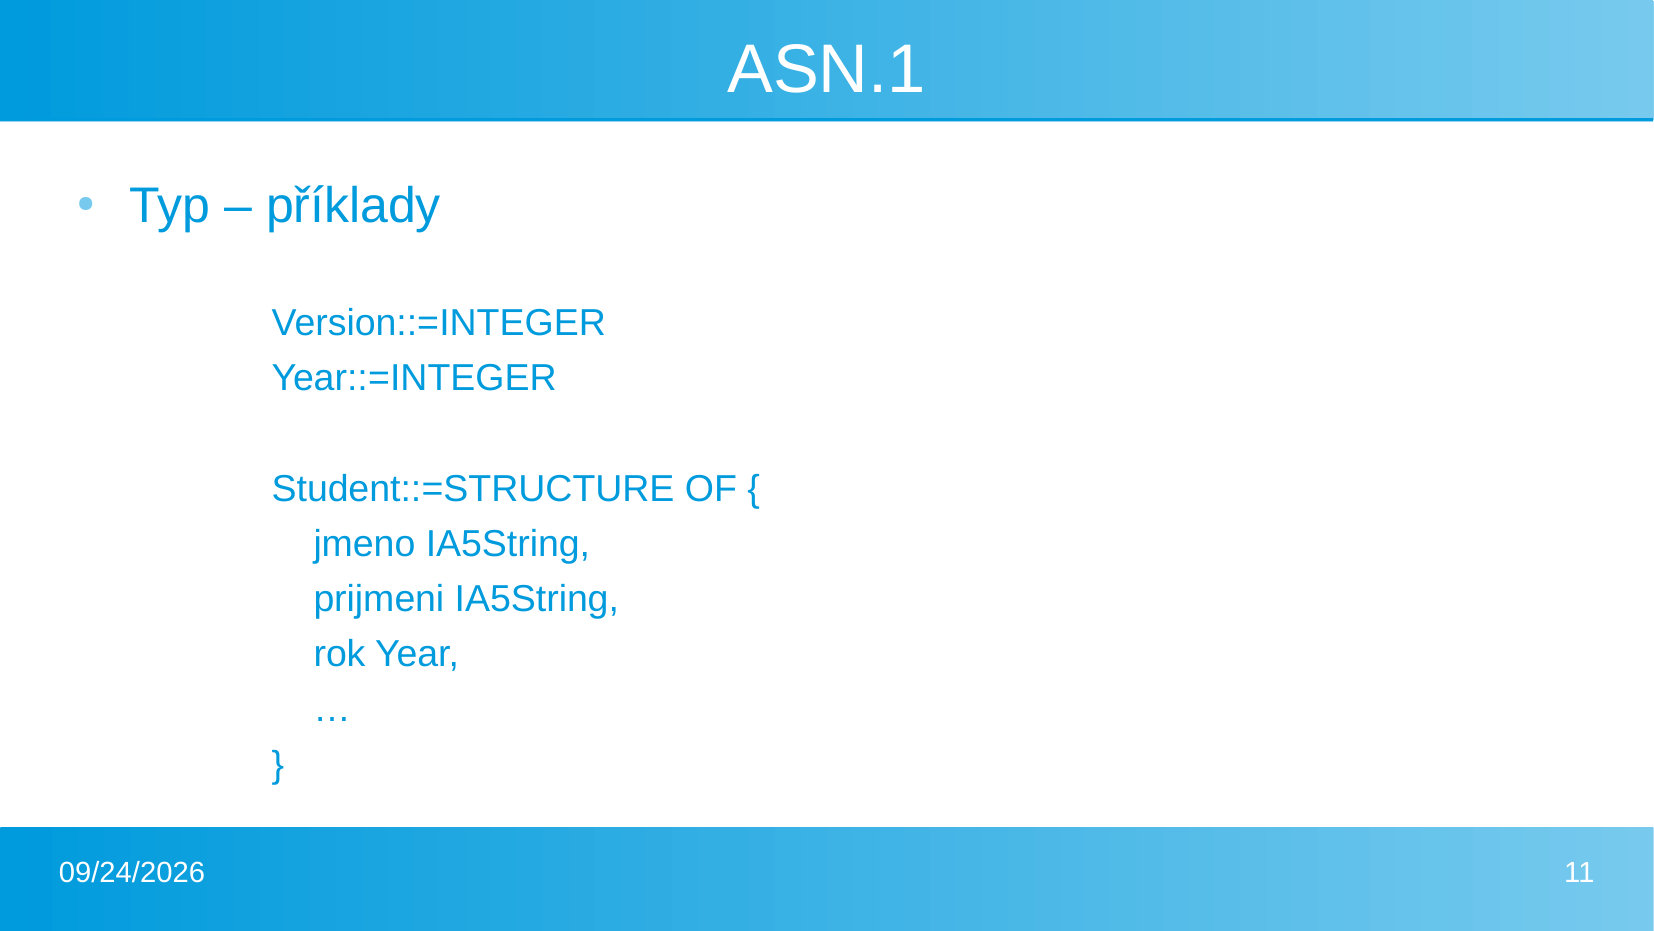

# ASN.1
Typ – příklady
Version::=INTEGER
Year::=INTEGER
Student::=STRUCTURE OF {
 jmeno IA5String,
 prijmeni IA5String,
 rok Year,
 …
}
11